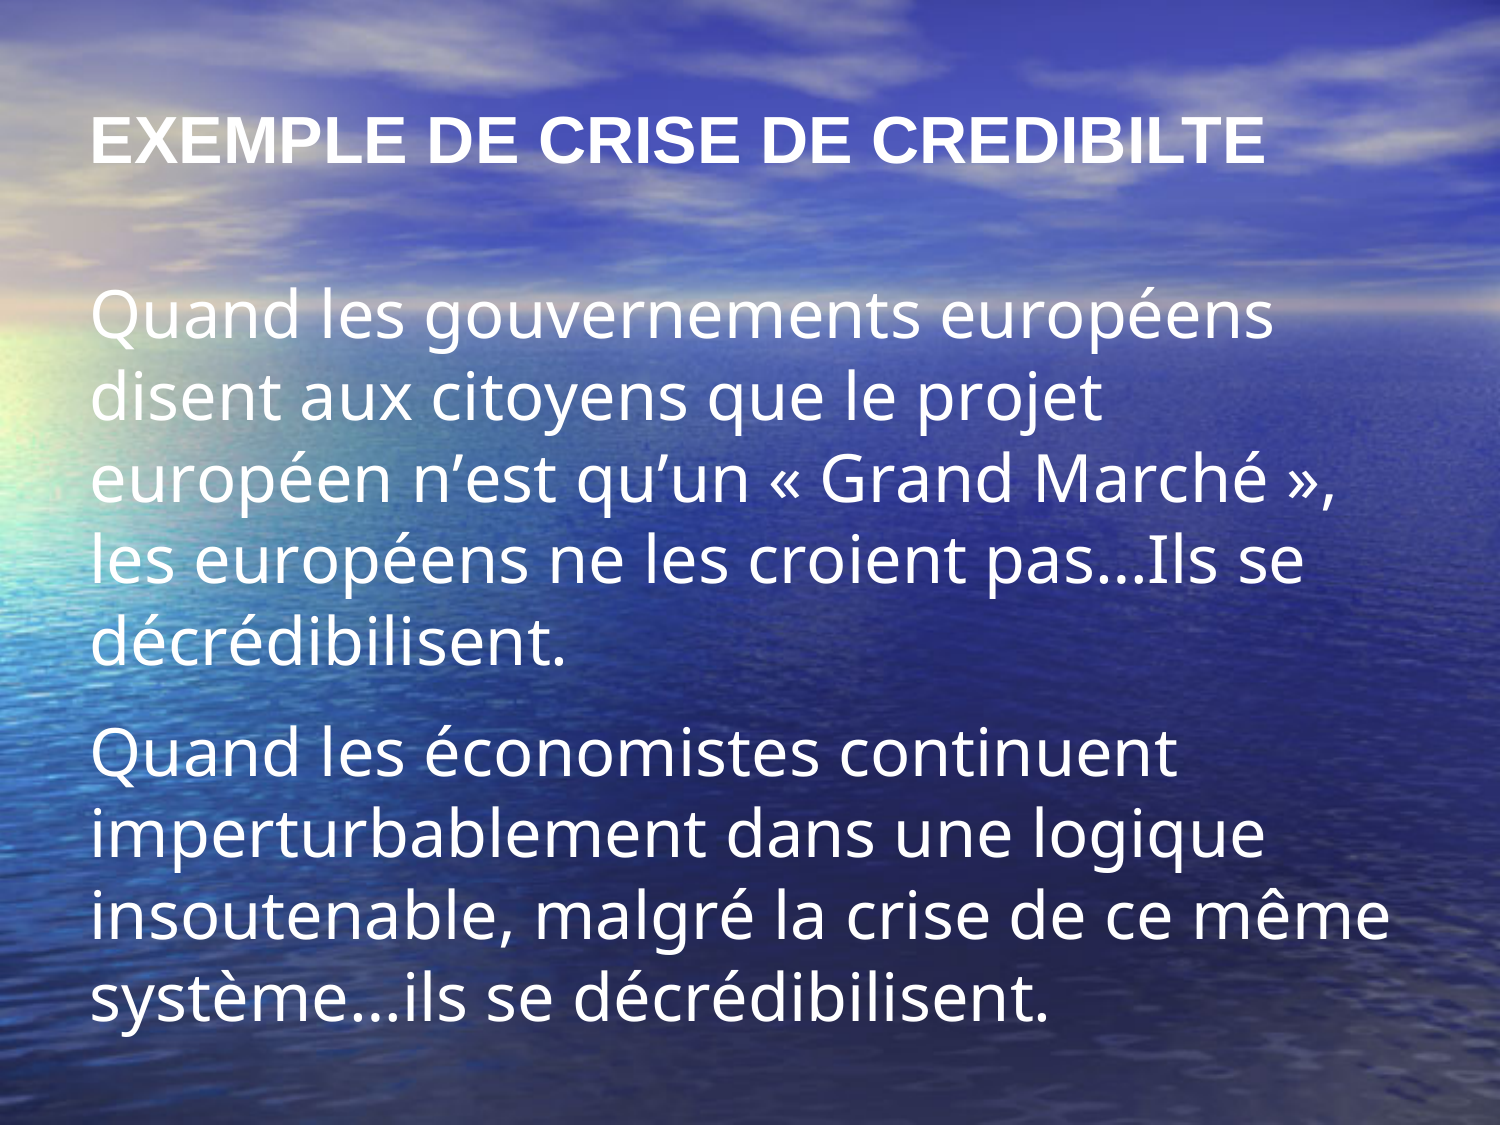

# EXEMPLE DE CRISE DE CREDIBILTE
Quand les gouvernements européens disent aux citoyens que le projet européen n’est qu’un « Grand Marché », les européens ne les croient pas…Ils se décrédibilisent.
Quand les économistes continuent imperturbablement dans une logique insoutenable, malgré la crise de ce même système…ils se décrédibilisent.